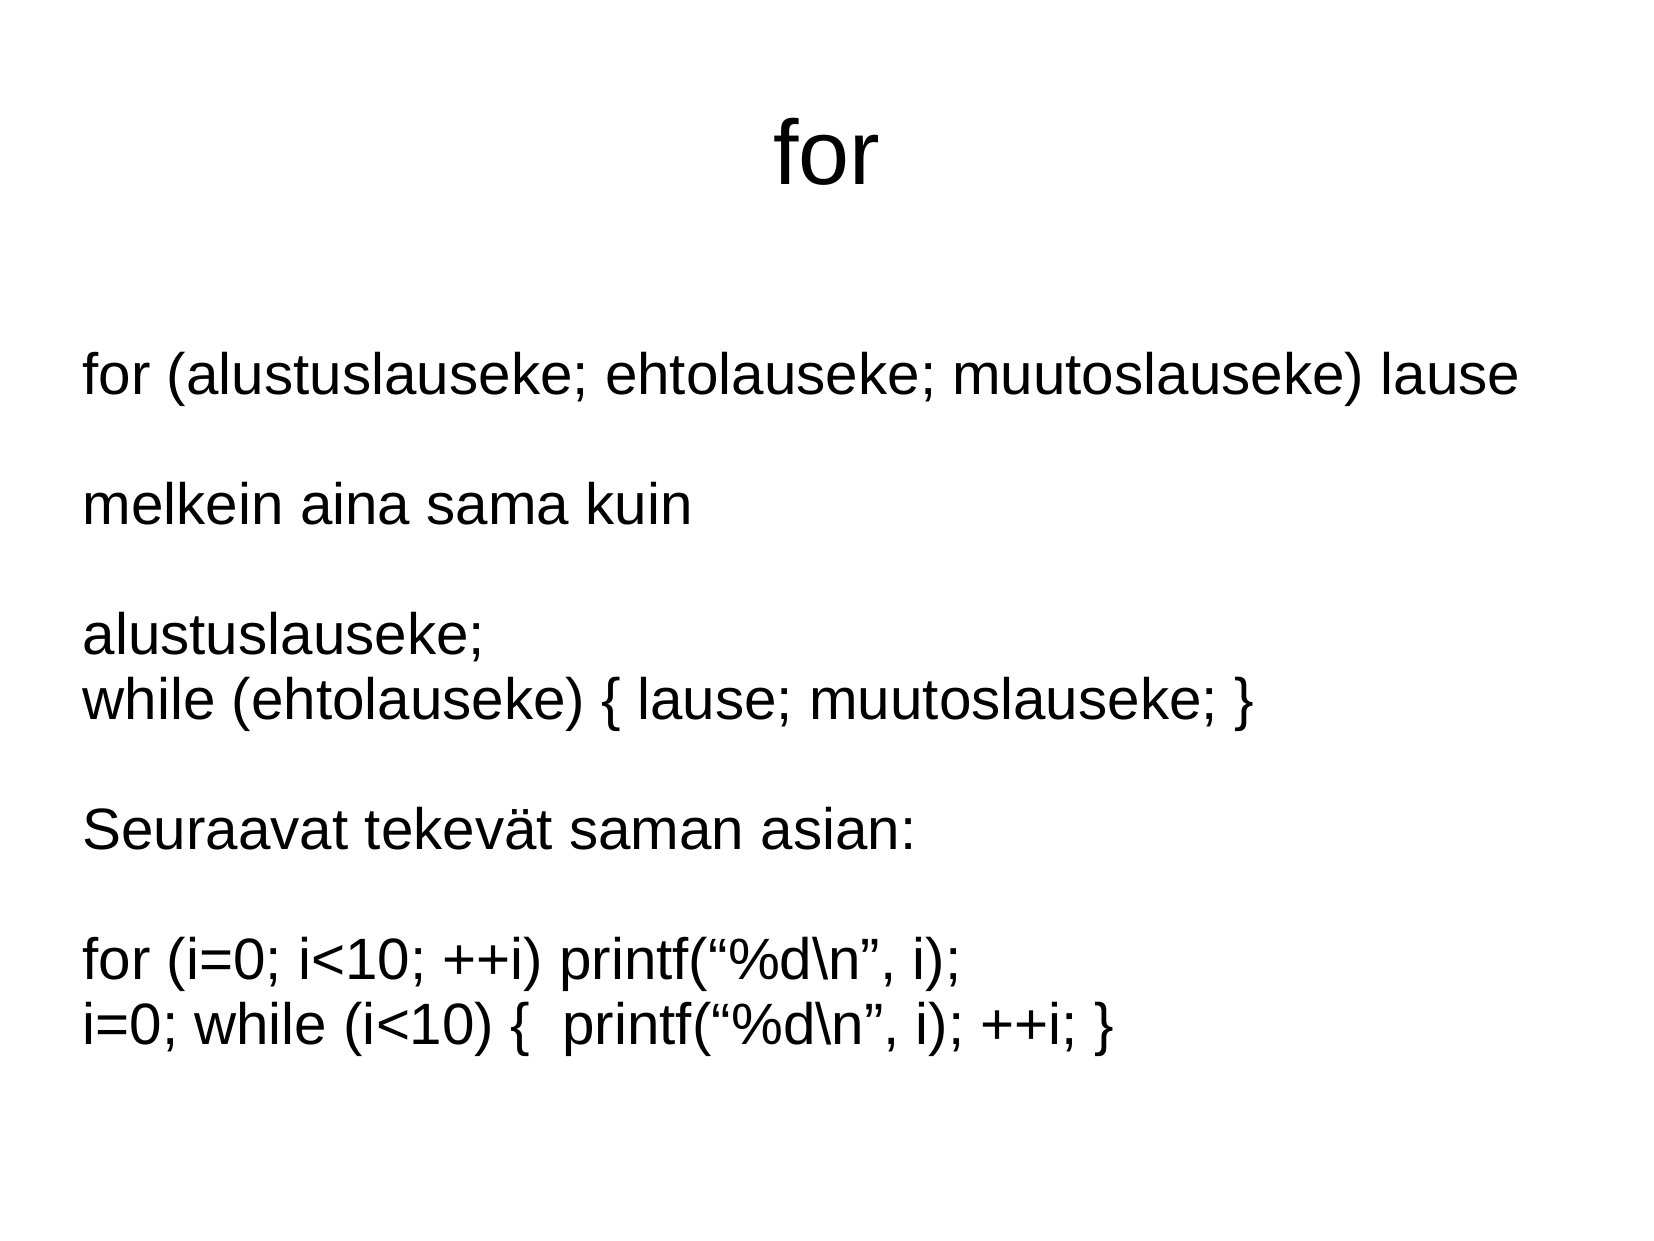

# for
for (alustuslauseke; ehtolauseke; muutoslauseke) lause
melkein aina sama kuin
alustuslauseke;
while (ehtolauseke) { lause; muutoslauseke; }
Seuraavat tekevät saman asian:
for (i=0; i<10; ++i) printf(“%d\n”, i);
i=0; while (i<10) { printf(“%d\n”, i); ++i; }